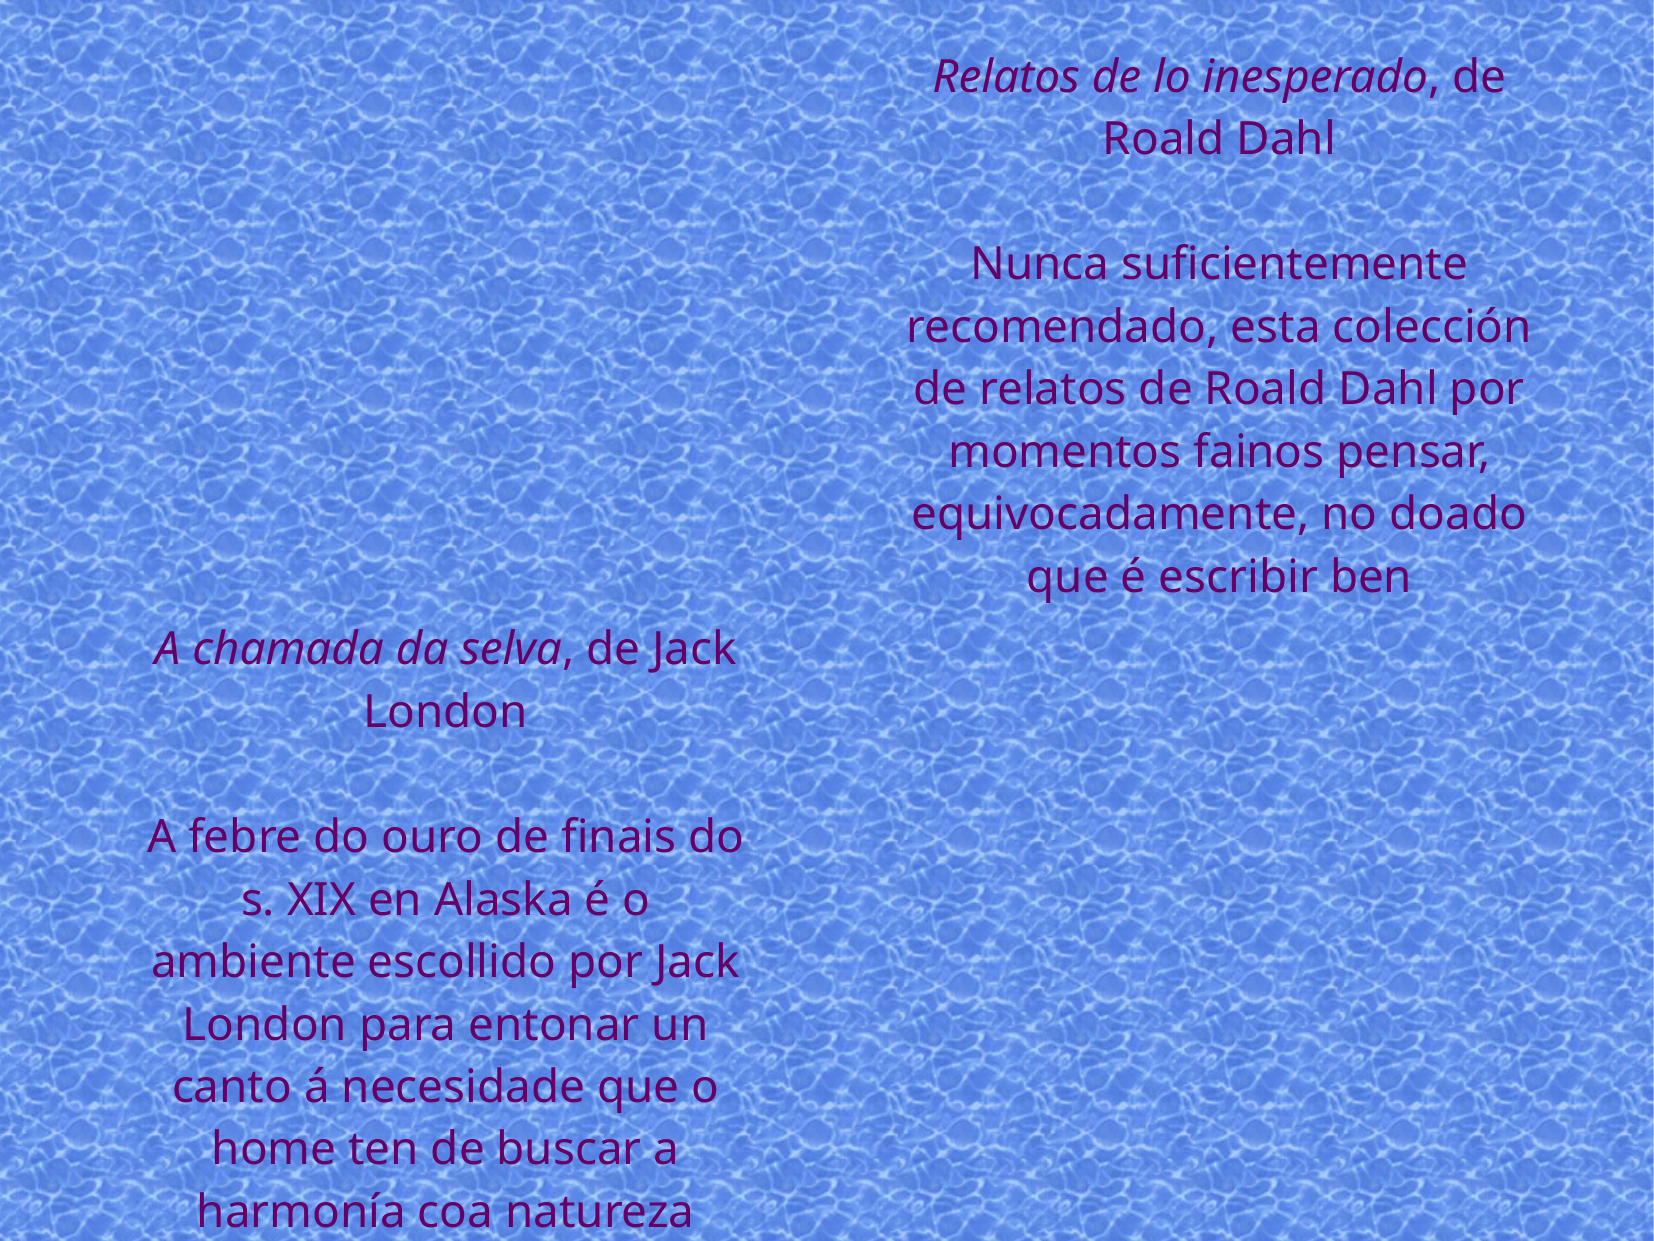

Relatos de lo inesperado, de Roald Dahl
Nunca suficientemente recomendado, esta colección de relatos de Roald Dahl por momentos fainos pensar, equivocadamente, no doado que é escribir ben
A chamada da selva, de Jack London
A febre do ouro de finais do s. XIX en Alaska é o ambiente escollido por Jack London para entonar un canto á necesidade que o home ten de buscar a harmonía coa natureza